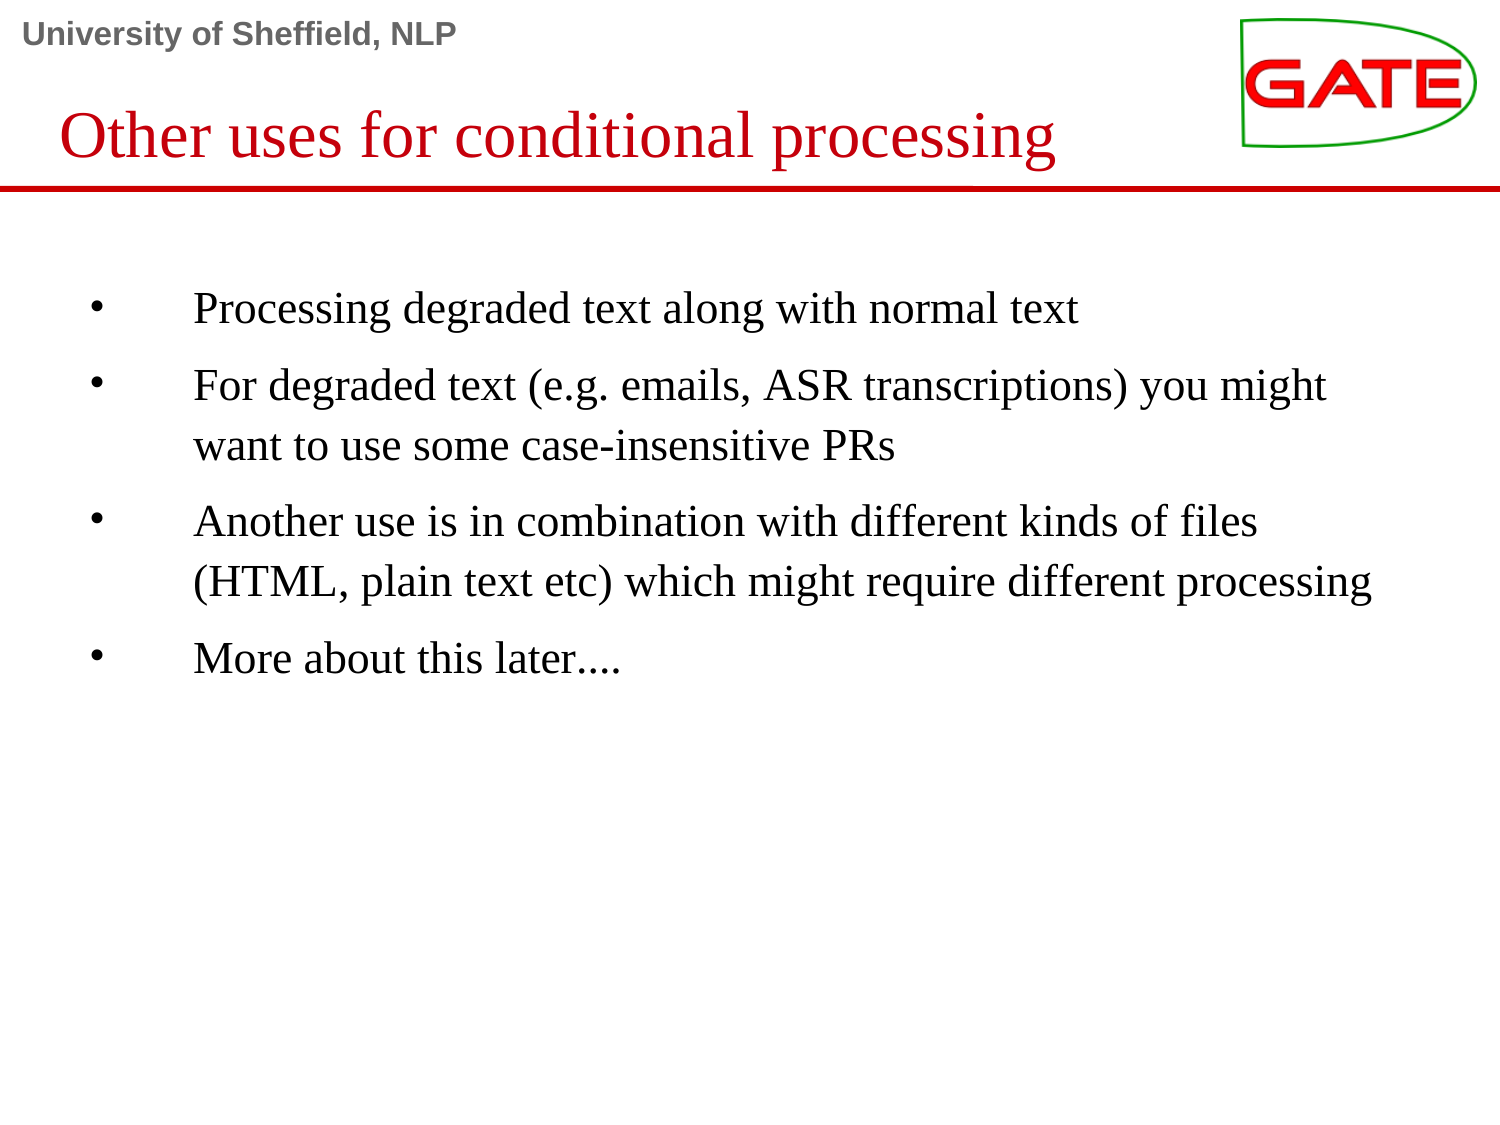

# Other uses for conditional processing
Processing degraded text along with normal text
For degraded text (e.g. emails, ASR transcriptions) you might want to use some case-insensitive PRs
Another use is in combination with different kinds of files (HTML, plain text etc) which might require different processing
More about this later....